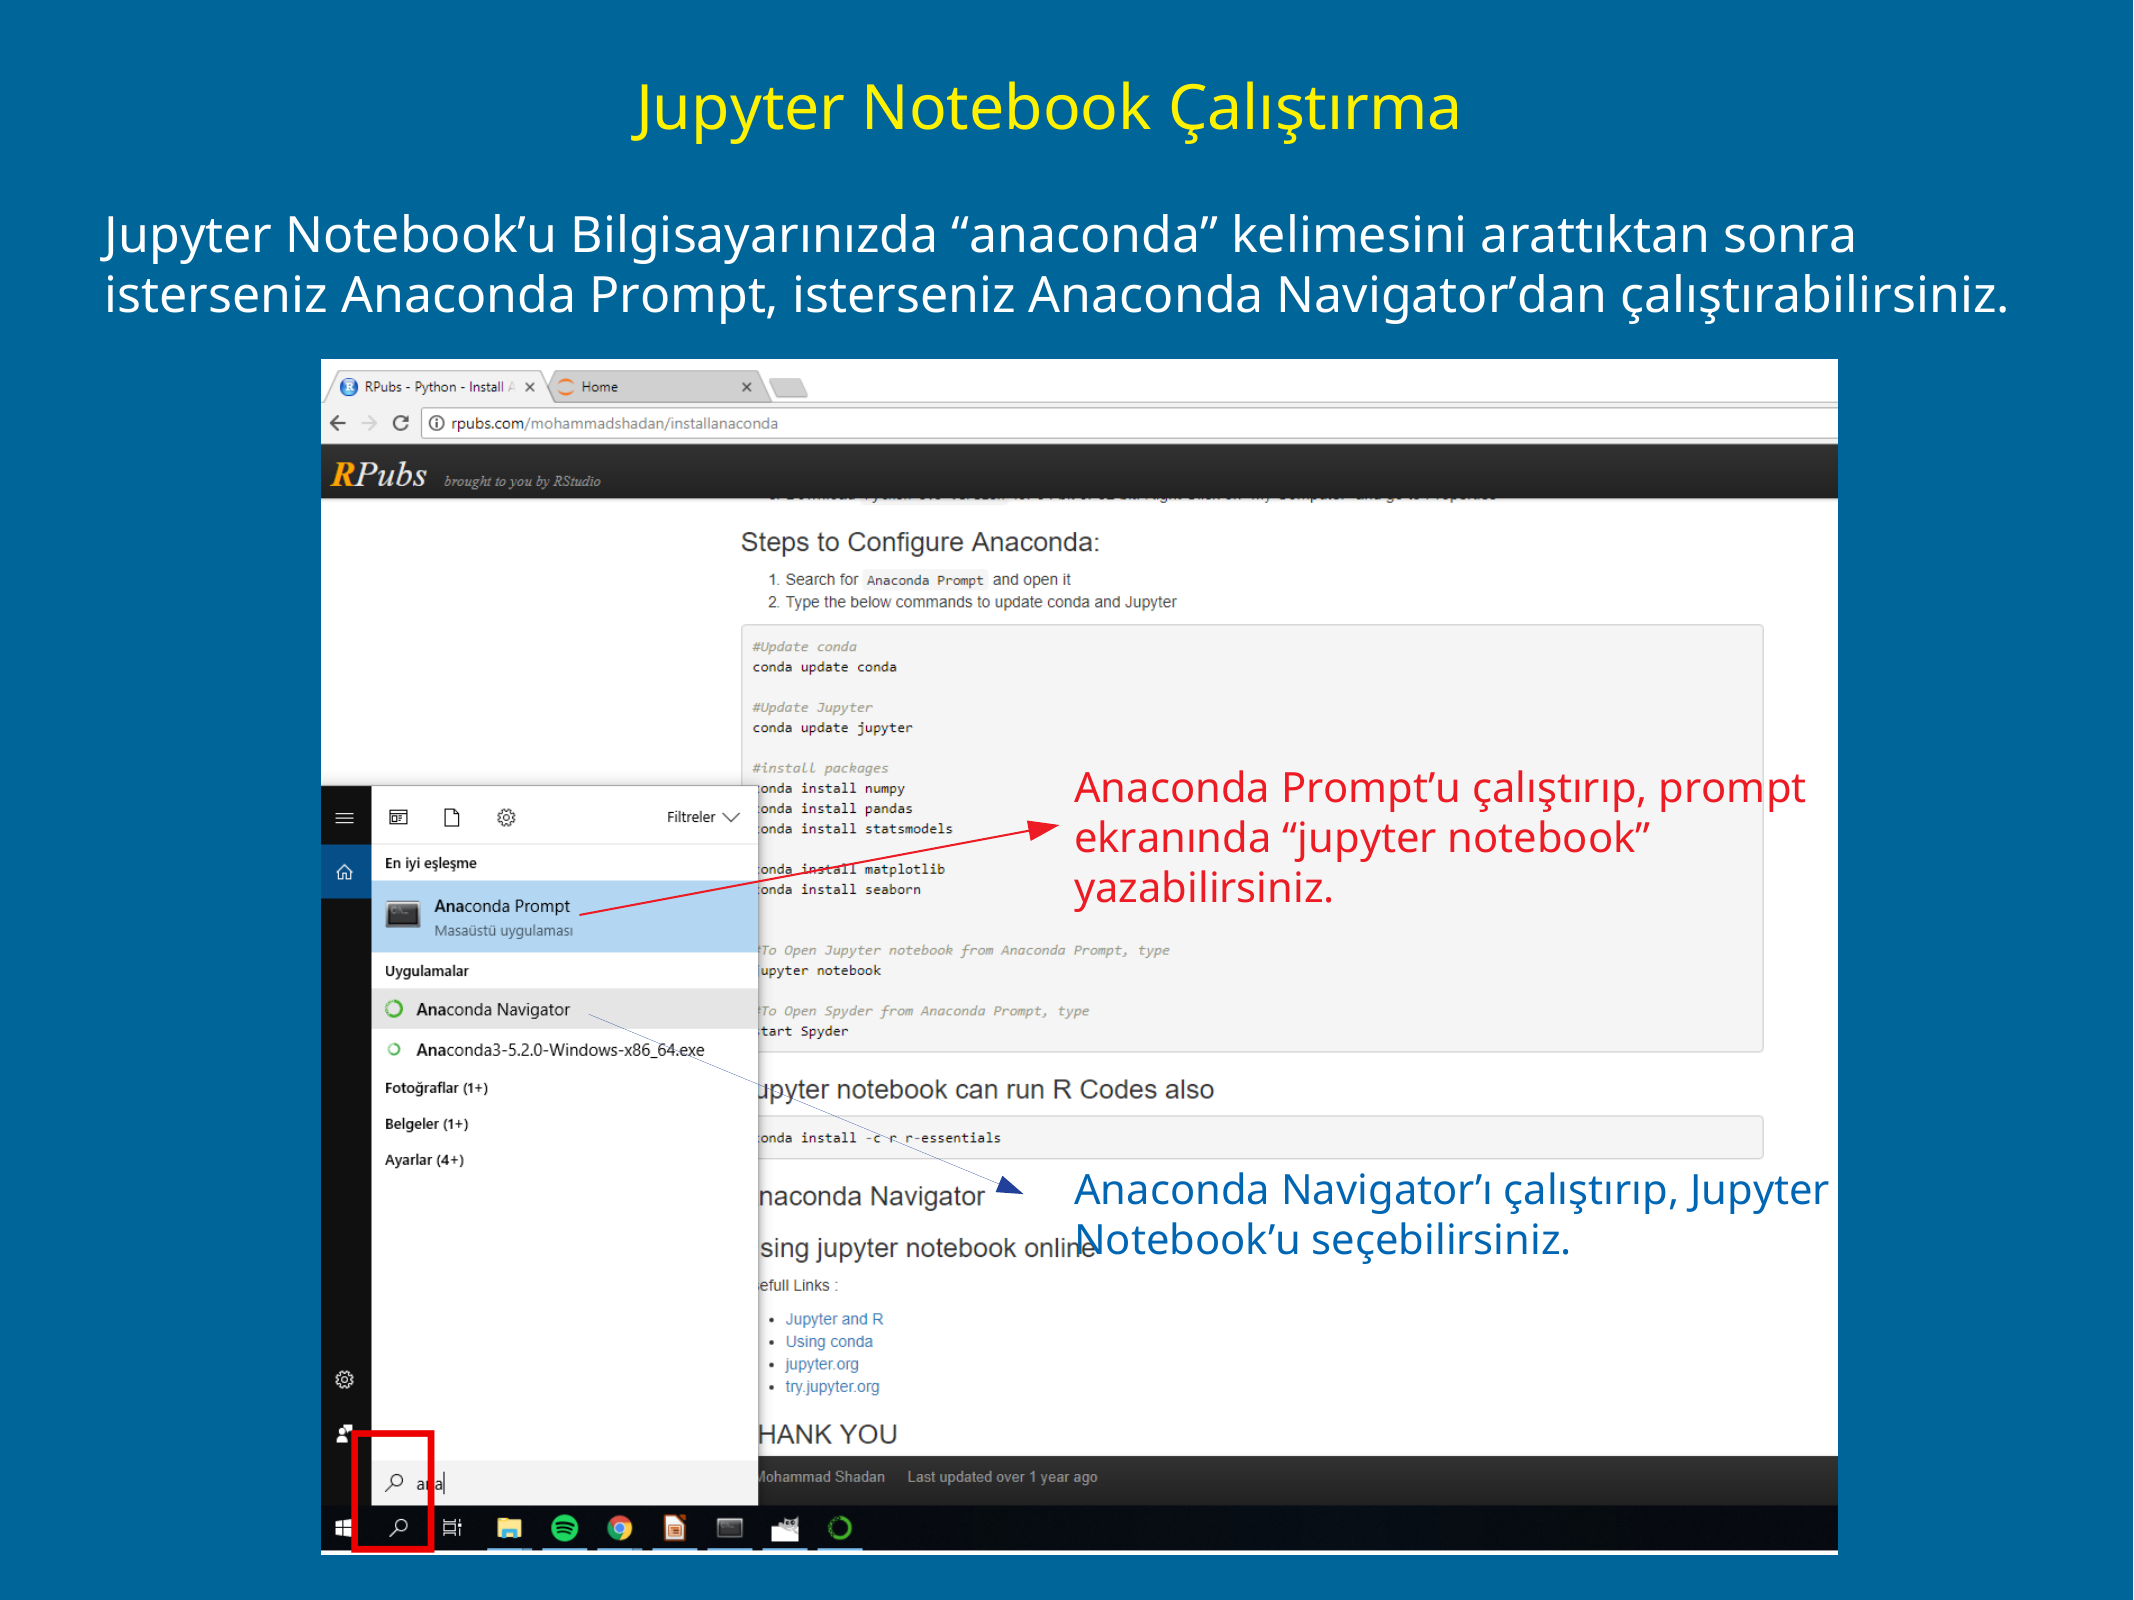

Jupyter Notebook Çalıştırma
Jupyter Notebook’u Bilgisayarınızda “anaconda” kelimesini arattıktan sonra isterseniz Anaconda Prompt, isterseniz Anaconda Navigator’dan çalıştırabilirsiniz.
Anaconda Prompt’u çalıştırıp, prompt ekranında “jupyter notebook” yazabilirsiniz.
Anaconda Navigator’ı çalıştırıp, Jupyter Notebook’u seçebilirsiniz.